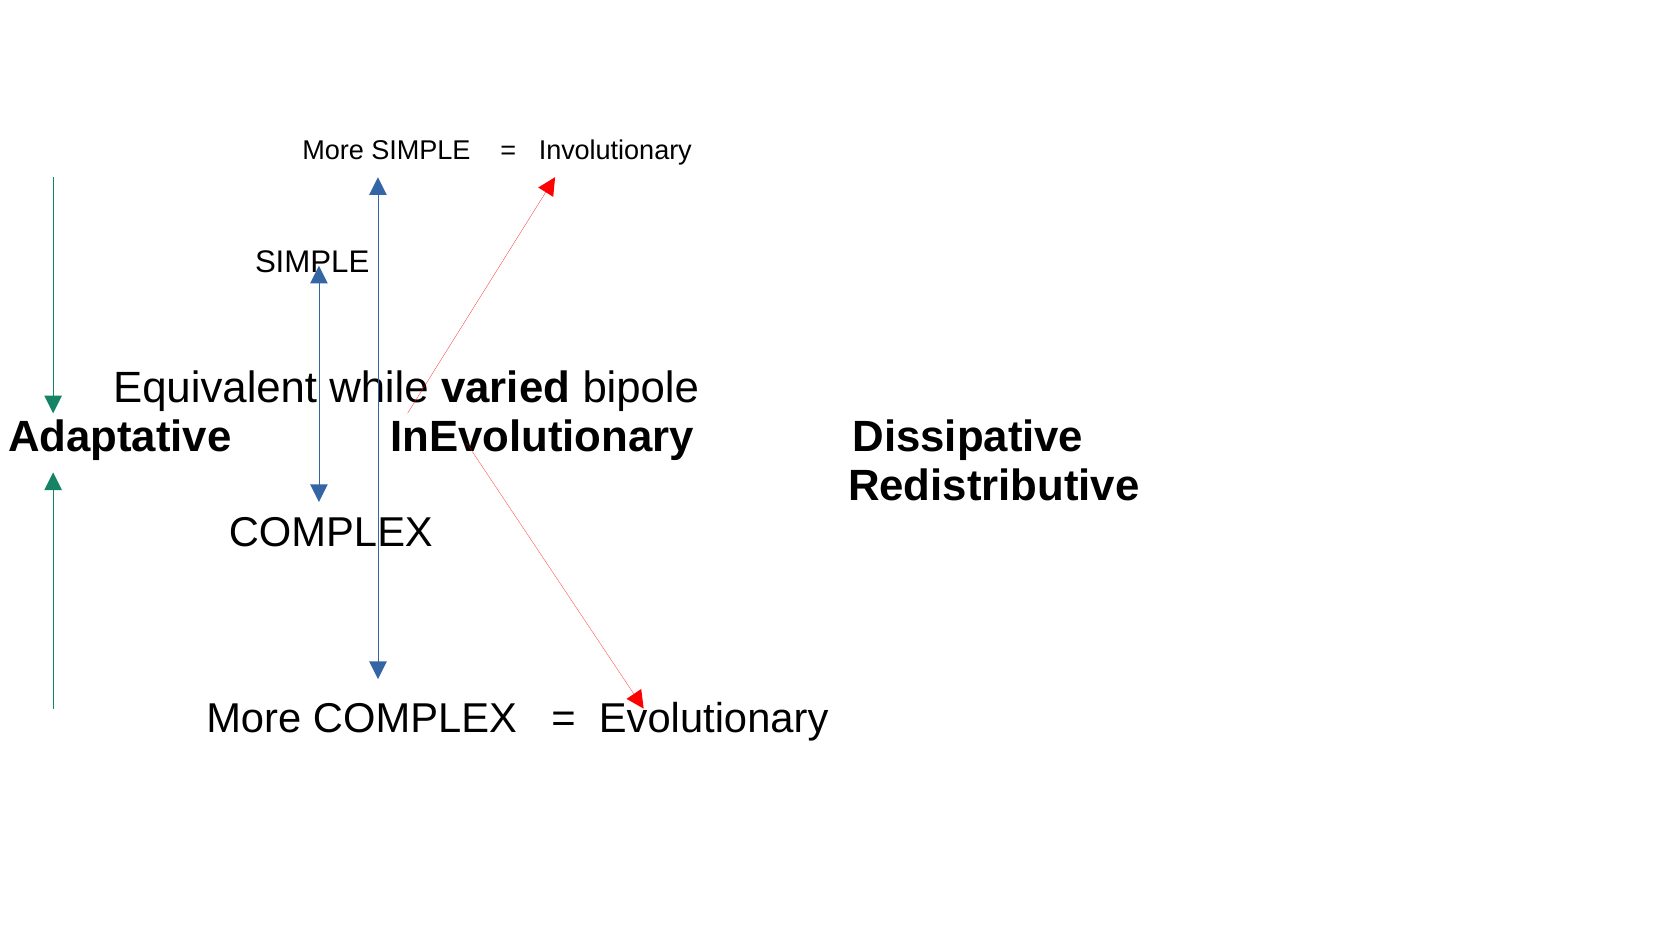

More SIMPLE = Involutionary
 SIMPLE
 Equivalent while varied bipole
 Adaptative InEvolutionary Dissipative
 Redistributive
 COMPLEX
 More COMPLEX = Evolutionary